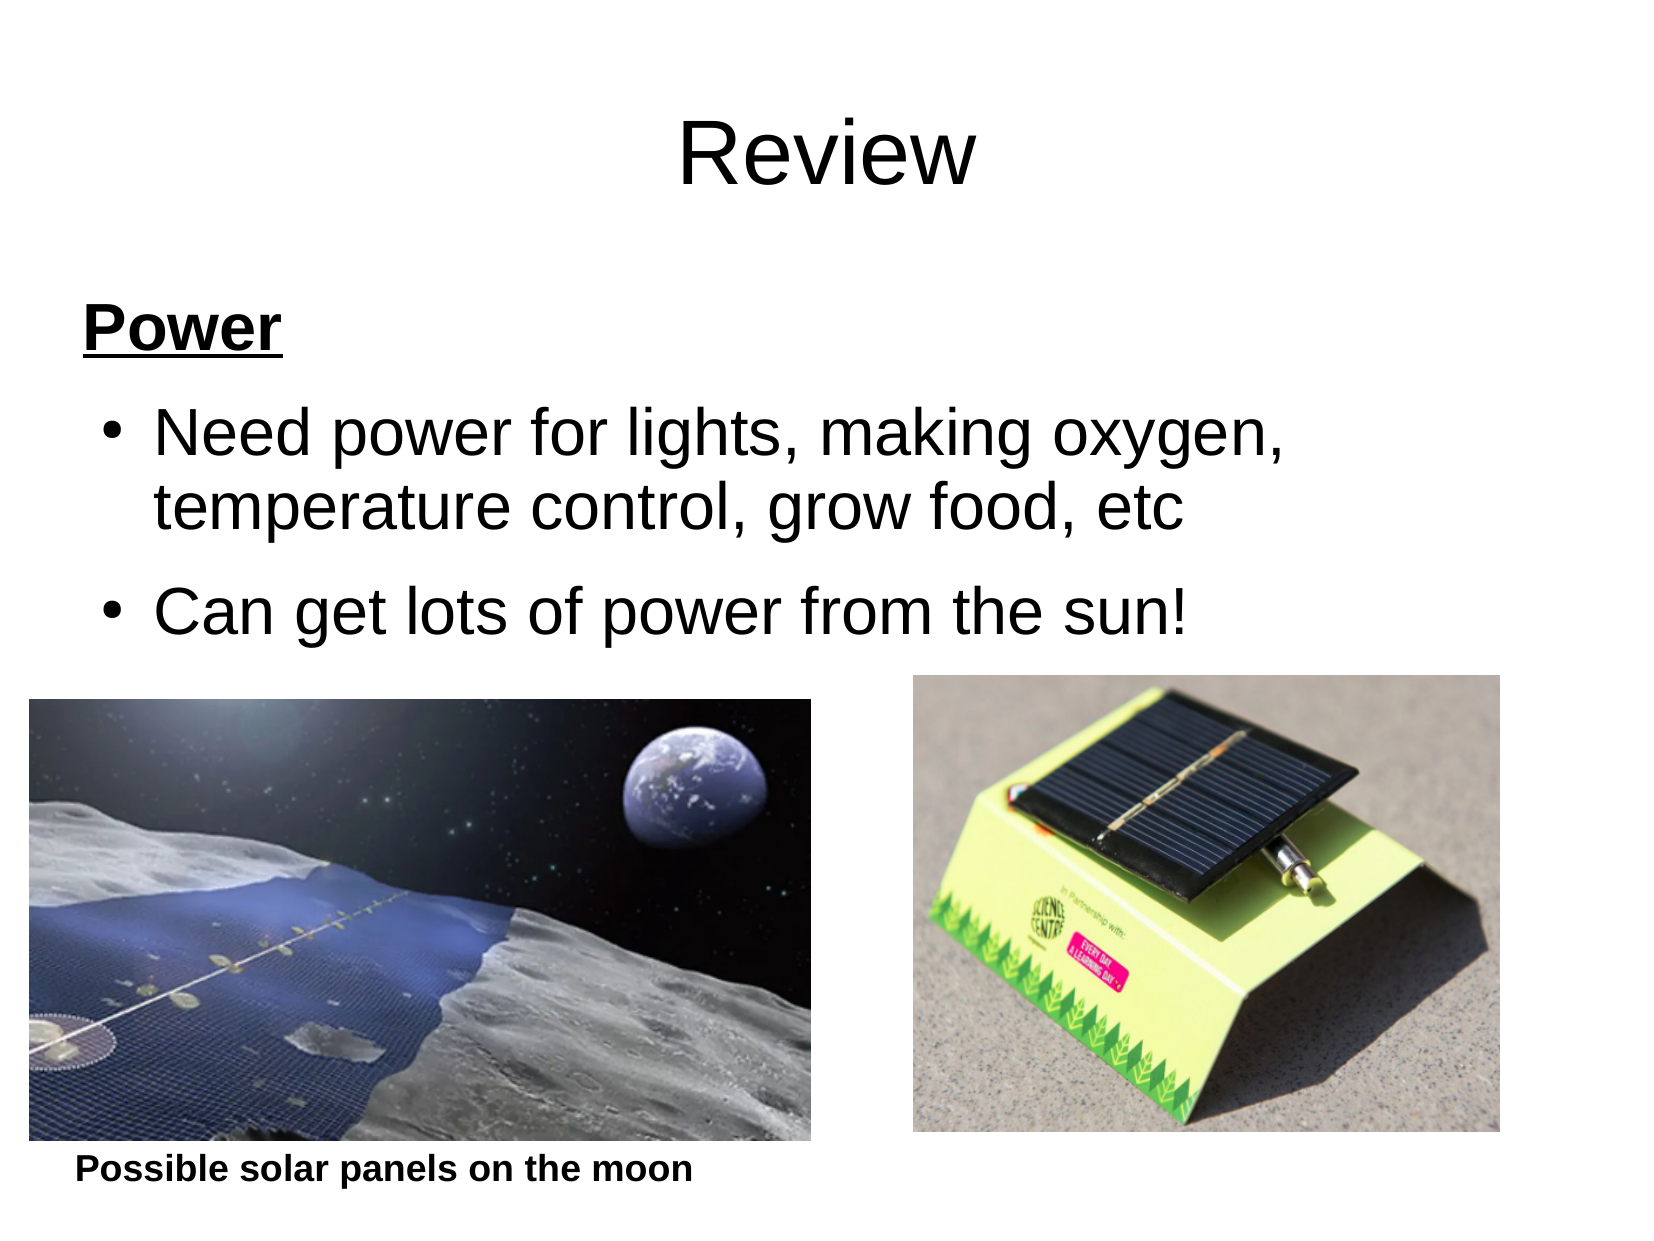

# Review
Power
Need power for lights, making oxygen, temperature control, grow food, etc
Can get lots of power from the sun!
Possible solar panels on the moon